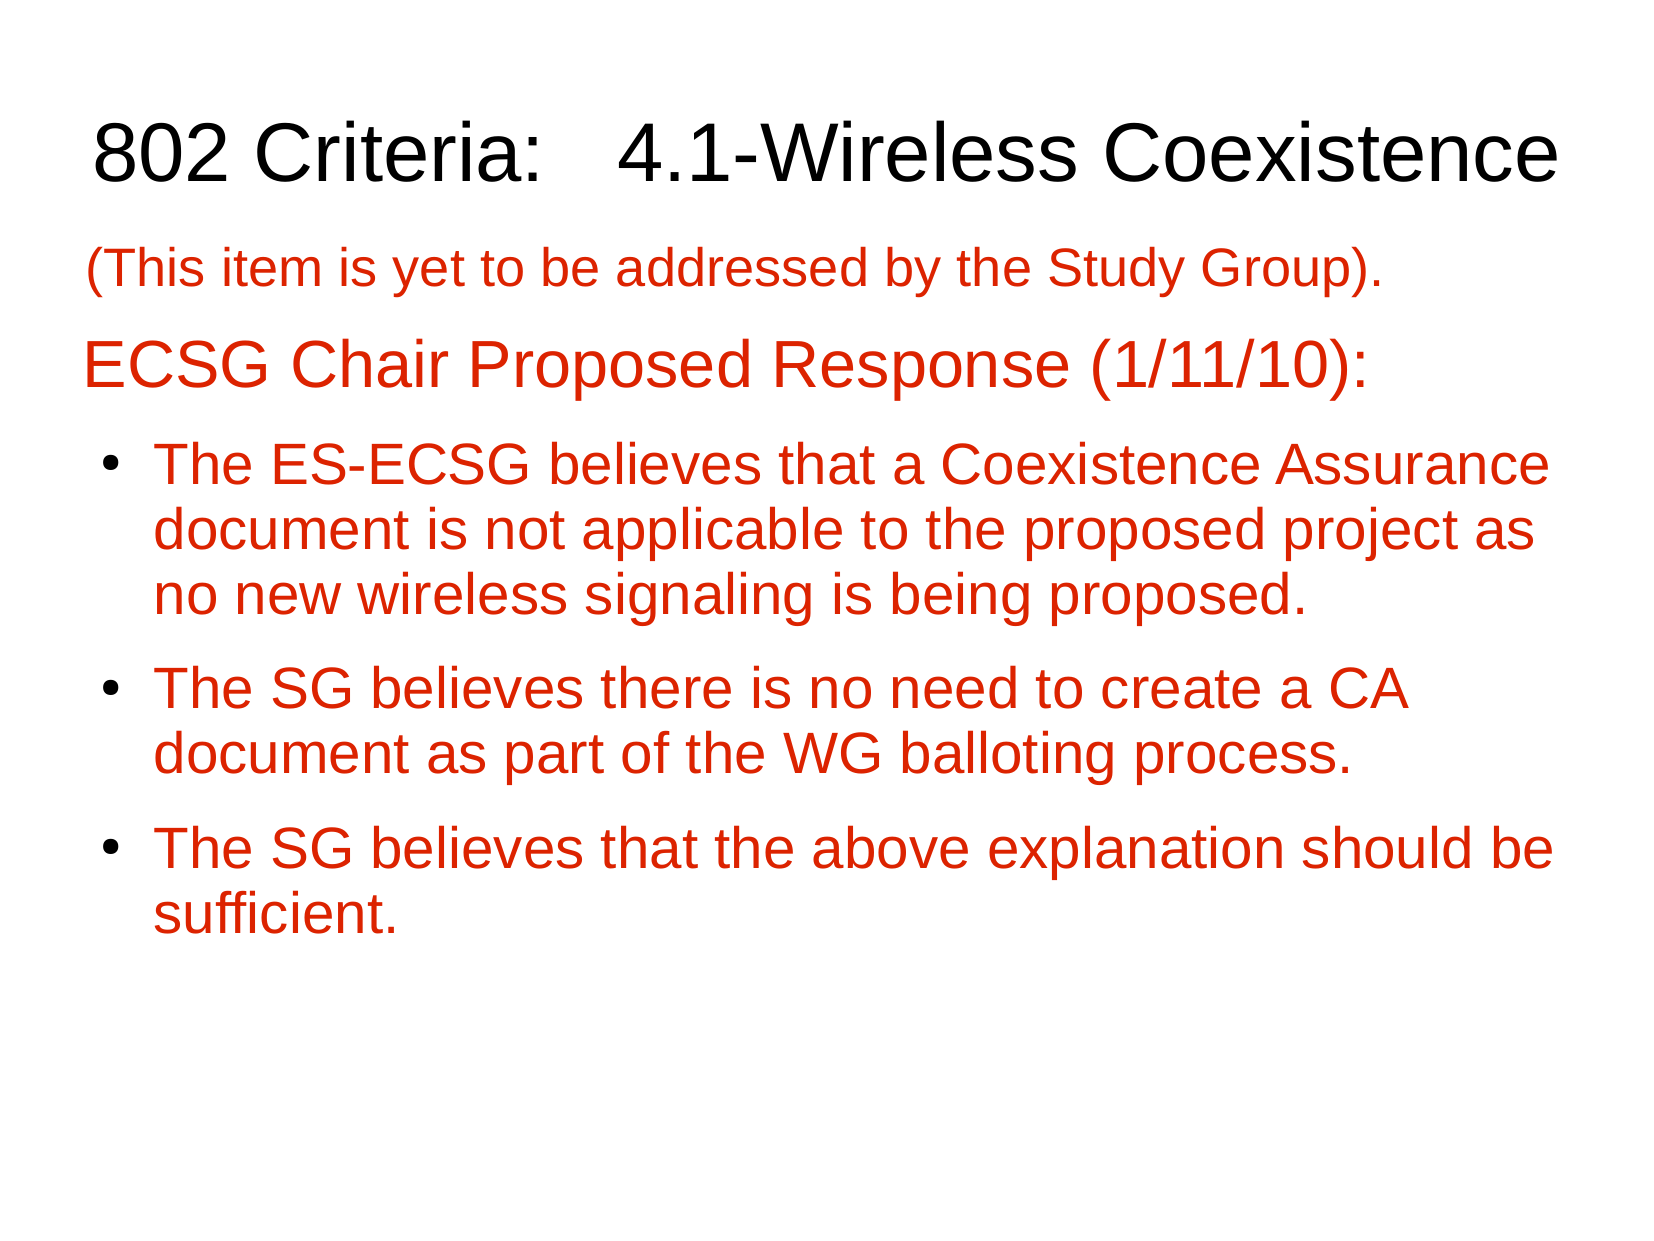

# 802 Criteria:	4.1-Wireless Coexistence
(This item is yet to be addressed by the Study Group).
ECSG Chair Proposed Response (1/11/10):
The ES-ECSG believes that a Coexistence Assurance document is not applicable to the proposed project as no new wireless signaling is being proposed.
The SG believes there is no need to create a CA document as part of the WG balloting process.
The SG believes that the above explanation should be sufficient.